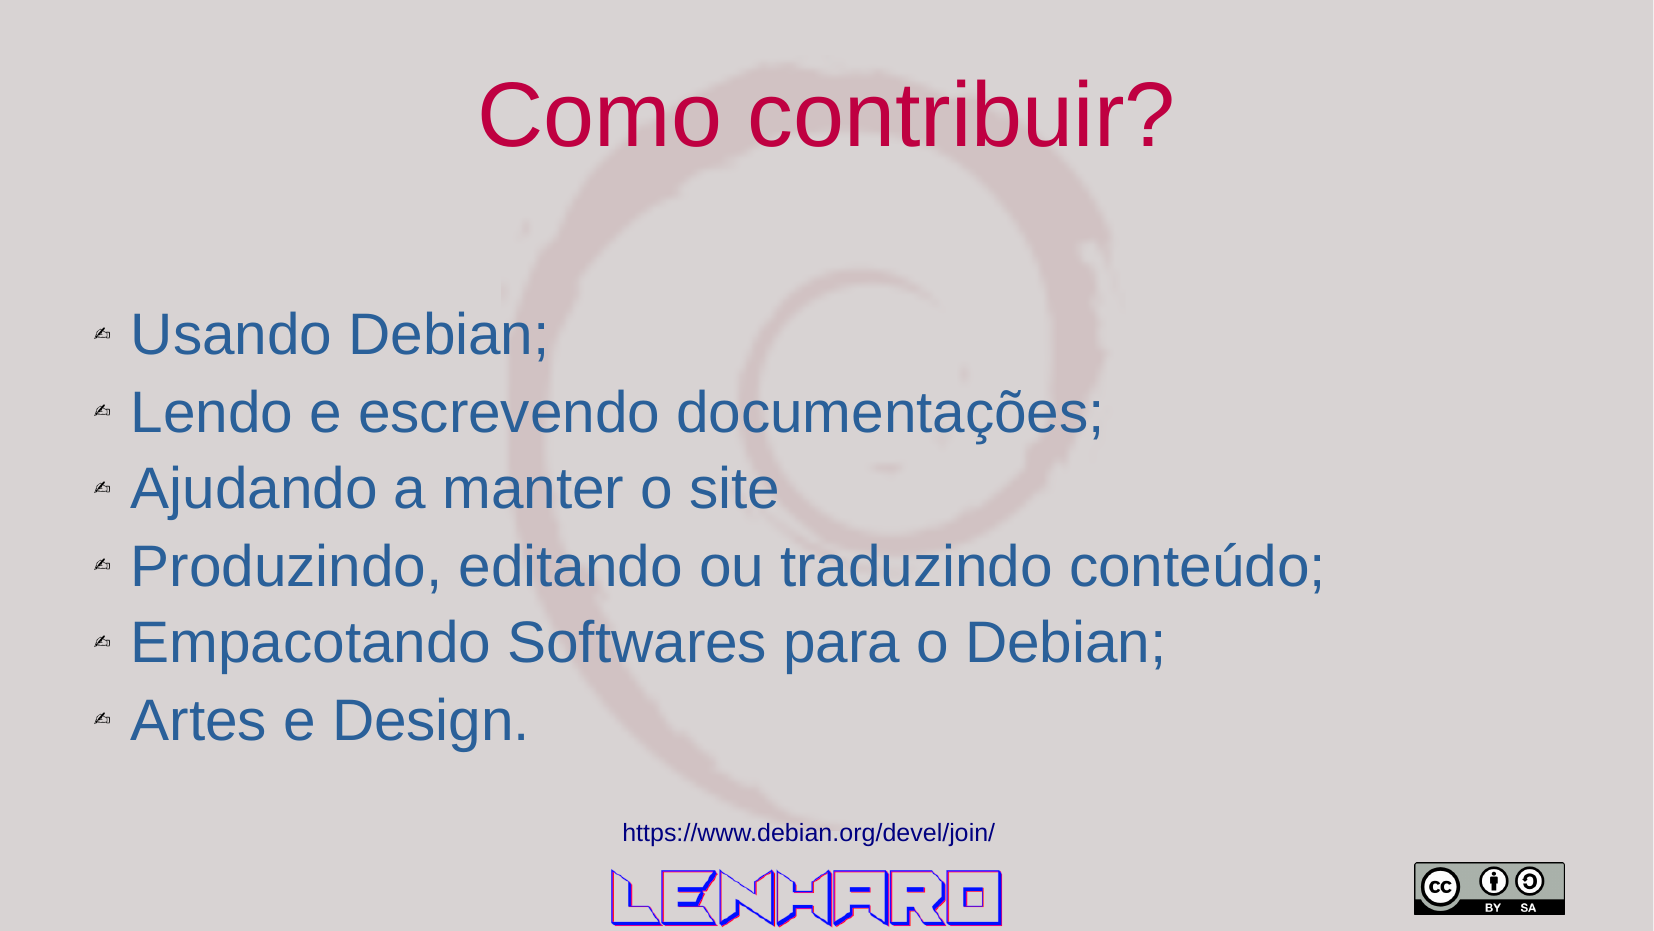

# Como contribuir?
 Usando Debian;
 Lendo e escrevendo documentações;
 Ajudando a manter o site
 Produzindo, editando ou traduzindo conteúdo;
 Empacotando Softwares para o Debian;
 Artes e Design.
https://www.debian.org/devel/join/